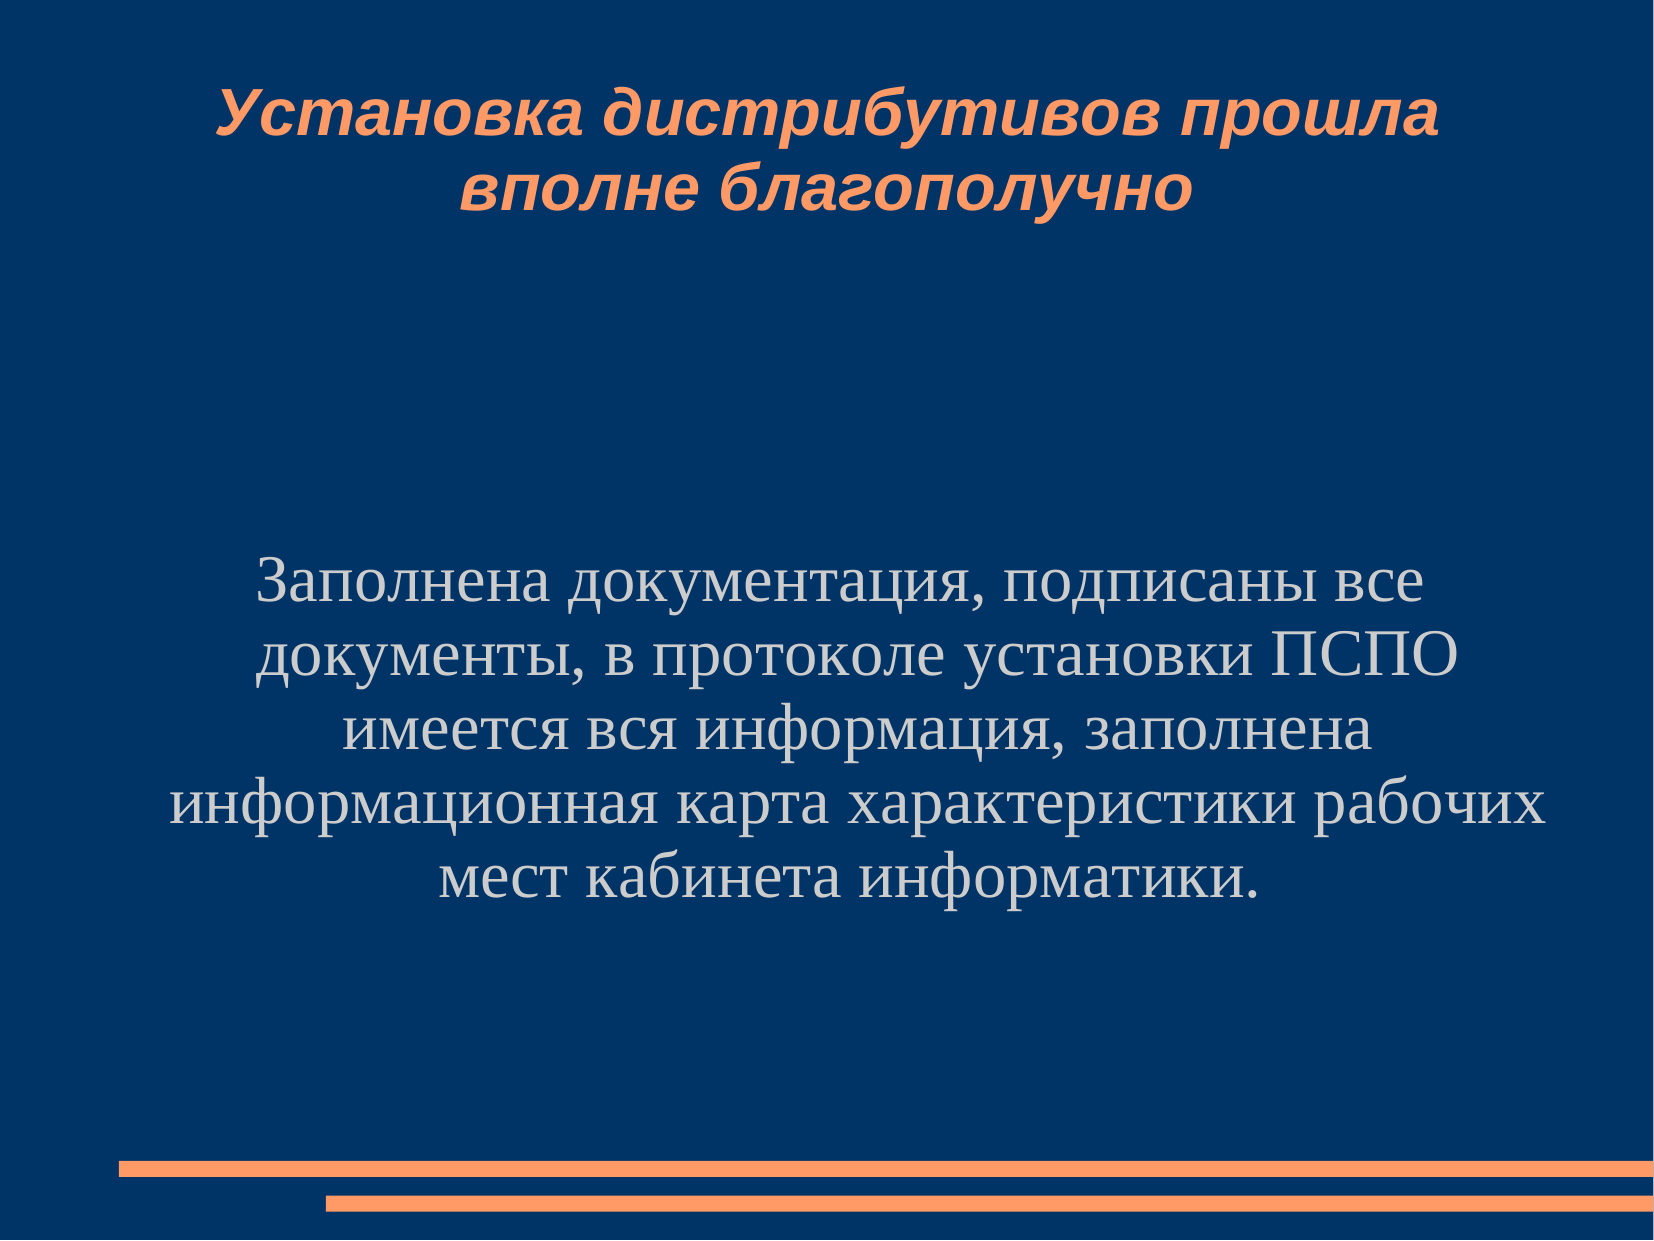

# Установка дистрибутивов прошла вполне благополучно
Заполнена документация, подписаны все документы, в протоколе установки ПСПО имеется вся информация, заполнена информационная карта характеристики рабочих мест кабинета информатики.